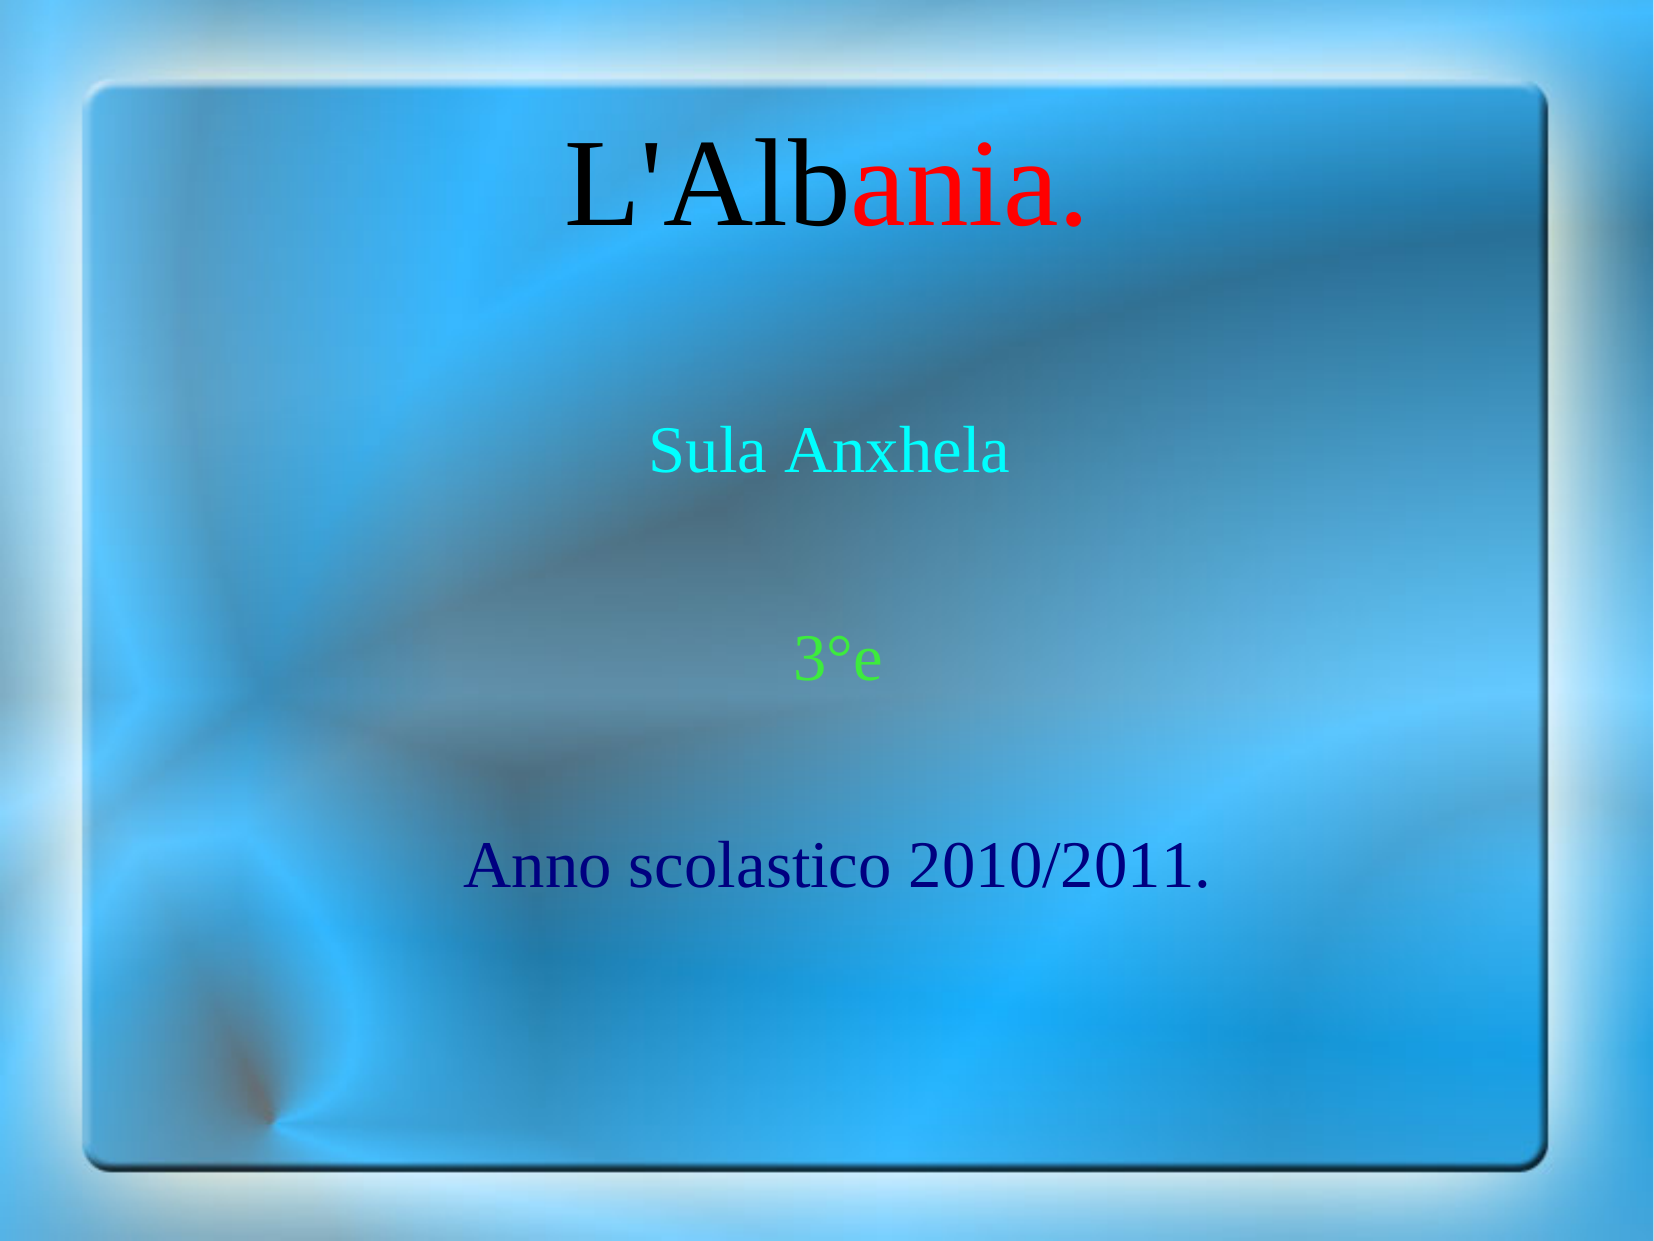

# L'Albania.
Sula Anxhela
3°e
Anno scolastico 2010/2011.